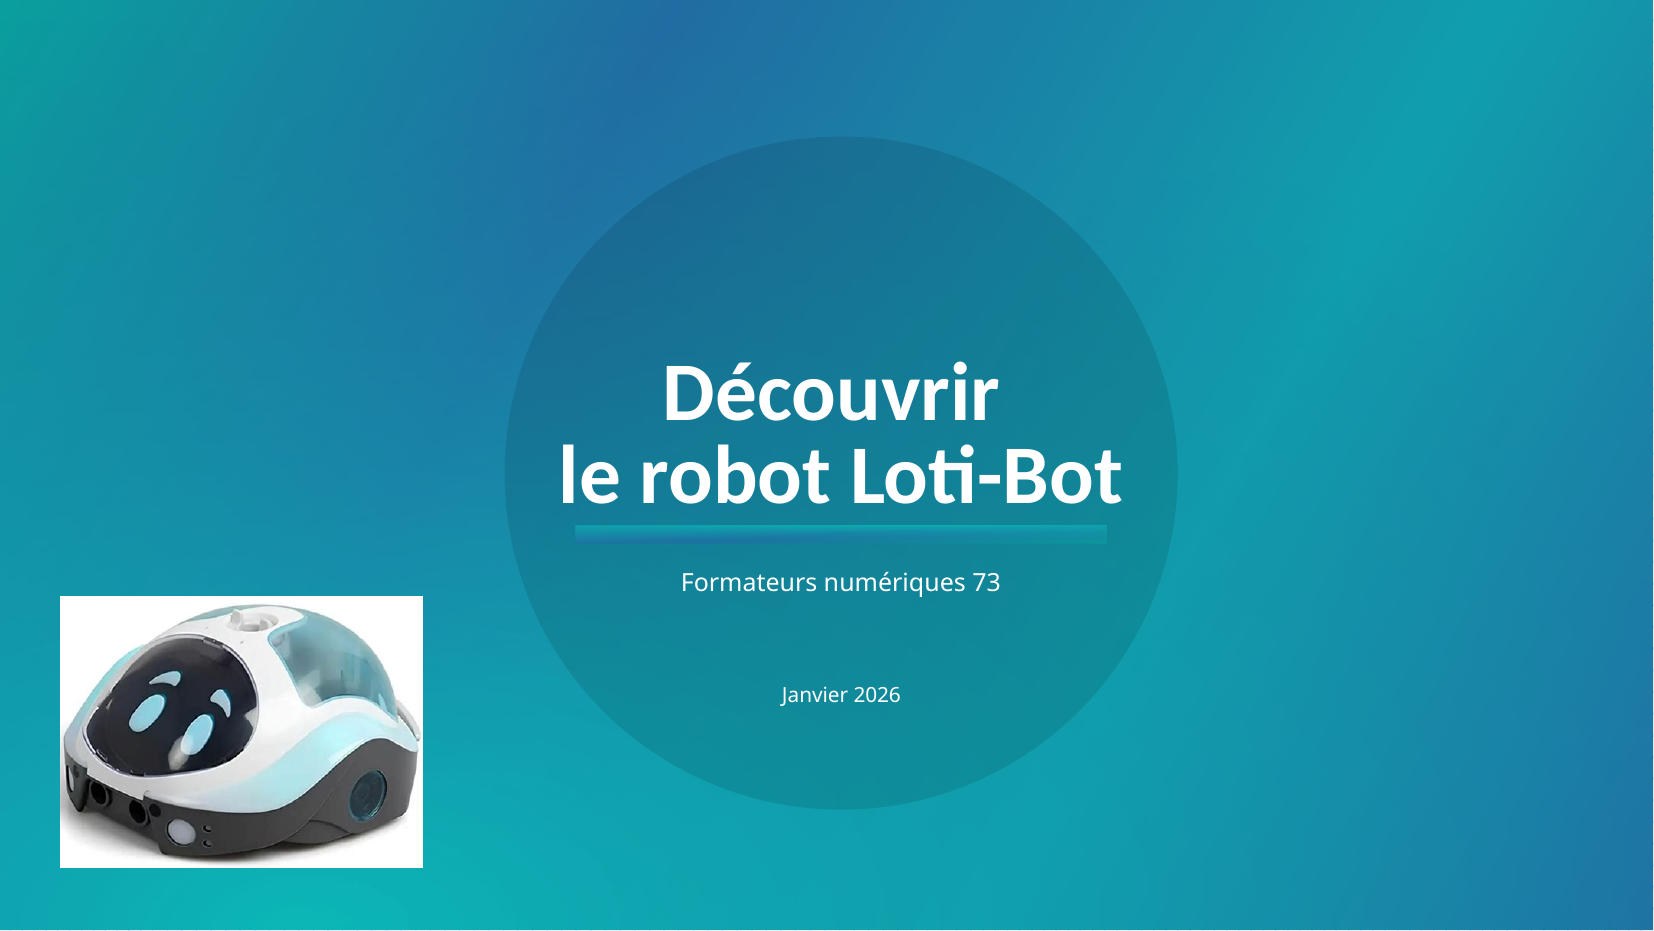

# Découvrir le robot Loti-Bot
Formateurs numériques 73
Janvier 2026